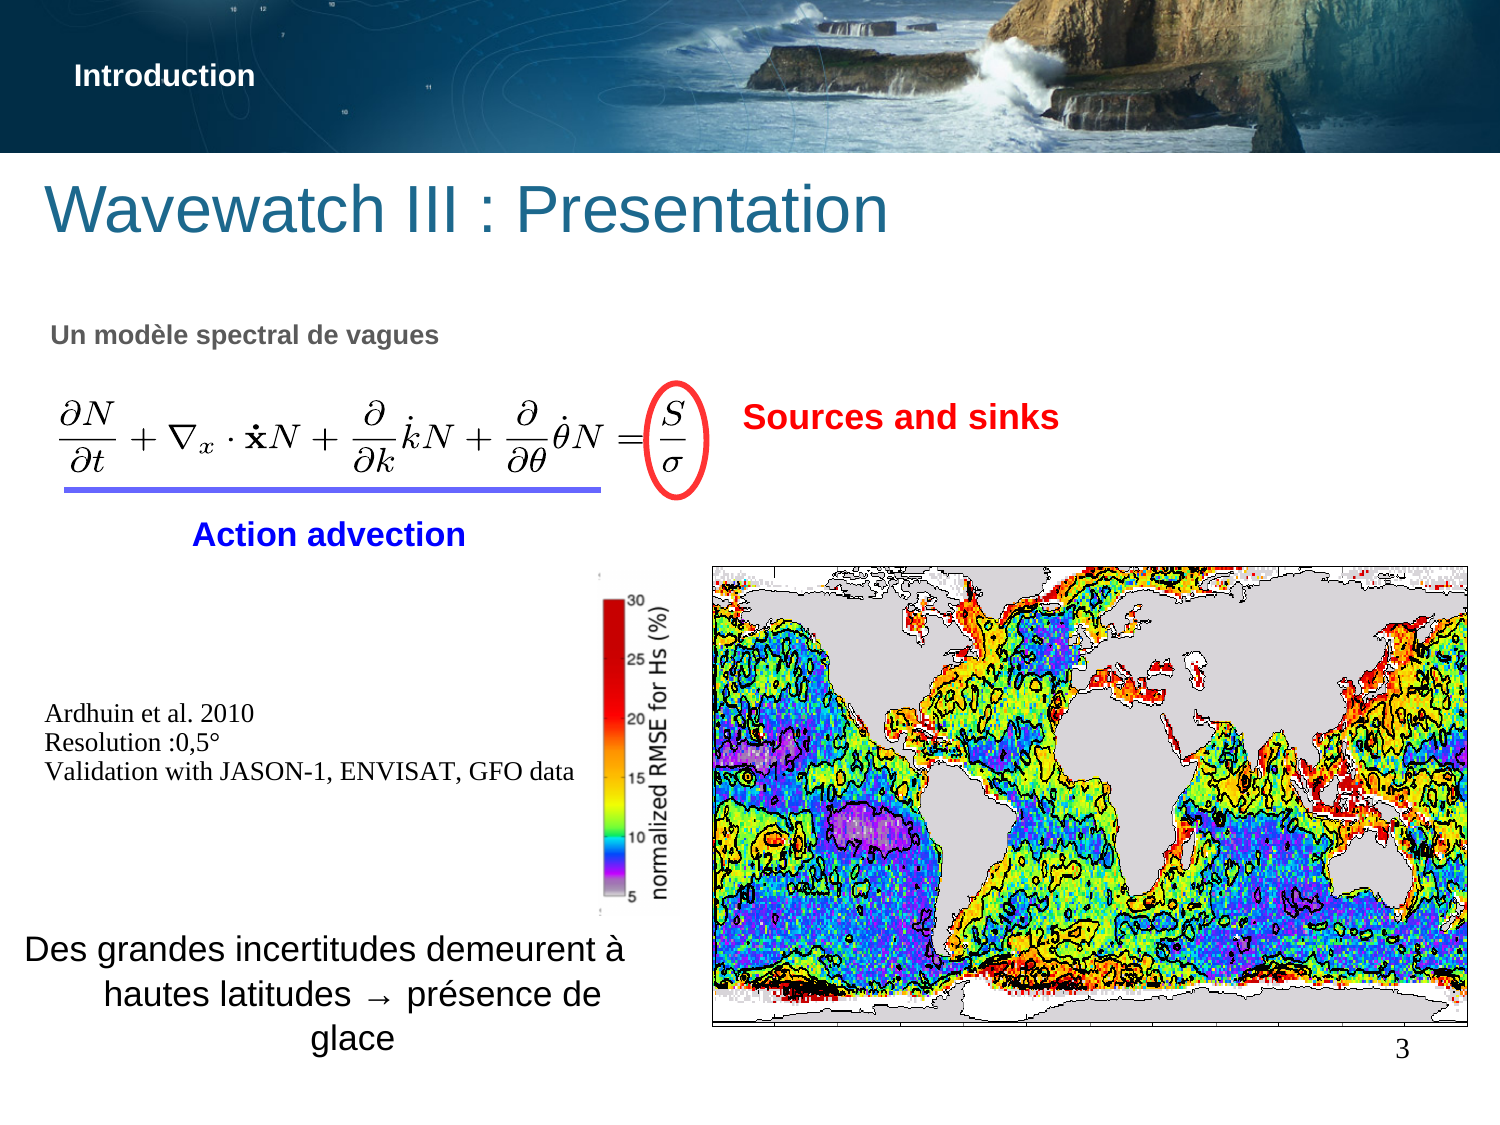

Introduction
# Wavewatch III : Presentation
Un modèle spectral de vagues
Sources and sinks
Action advection
Ardhuin et al. 2010
Resolution :0,5°
Validation with JASON-1, ENVISAT, GFO data
Des grandes incertitudes demeurent à hautes latitudes → présence de glace
3